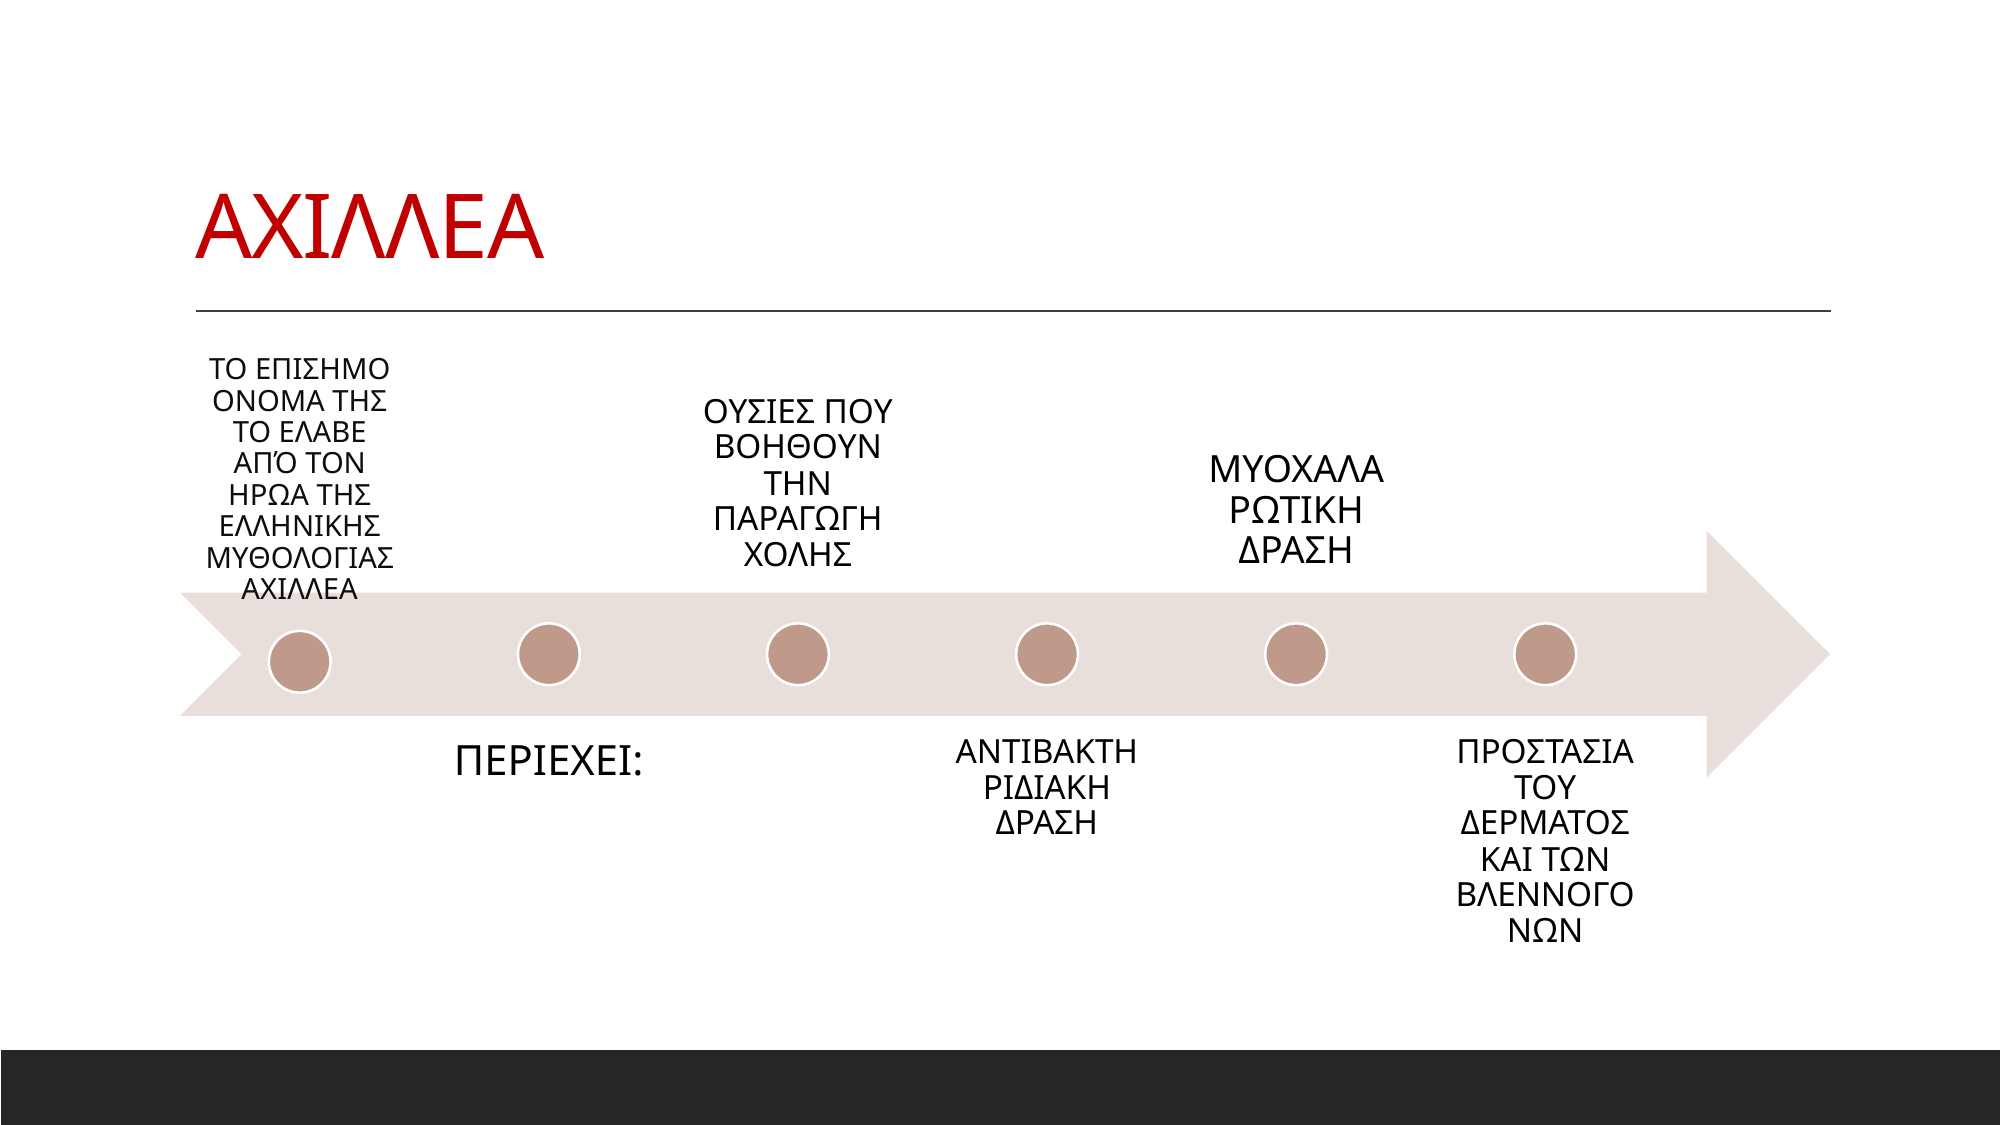

# ΑΧΙΛΛΕΑ
ΤΟ ΕΠΙΣΗΜΟ ΟΝΟΜΑ ΤΗΣ ΤΟ ΕΛΑΒΕ ΑΠΌ ΤΟΝ ΗΡΩΑ ΤΗΣ ΕΛΛΗΝΙΚΗΣ ΜΥΘΟΛΟΓΙΑΣ ΑΧΙΛΛΕΑ
ΟΥΣΙΕΣ ΠΟΥ ΒΟΗΘΟΥΝ ΤΗΝ ΠΑΡΑΓΩΓΗ ΧΟΛΗΣ
ΜΥΟΧΑΛΑΡΩΤΙΚΗ ΔΡΑΣΗ
ΠΕΡΙΕΧΕΙ:
ΑΝΤΙΒΑΚΤΗΡΙΔΙΑΚΗ ΔΡΑΣΗ
ΠΡΟΣΤΑΣΙΑ ΤΟΥ ΔΕΡΜΑΤΟΣ ΚΑΙ ΤΩΝ ΒΛΕΝΝΟΓΟΝΩΝ